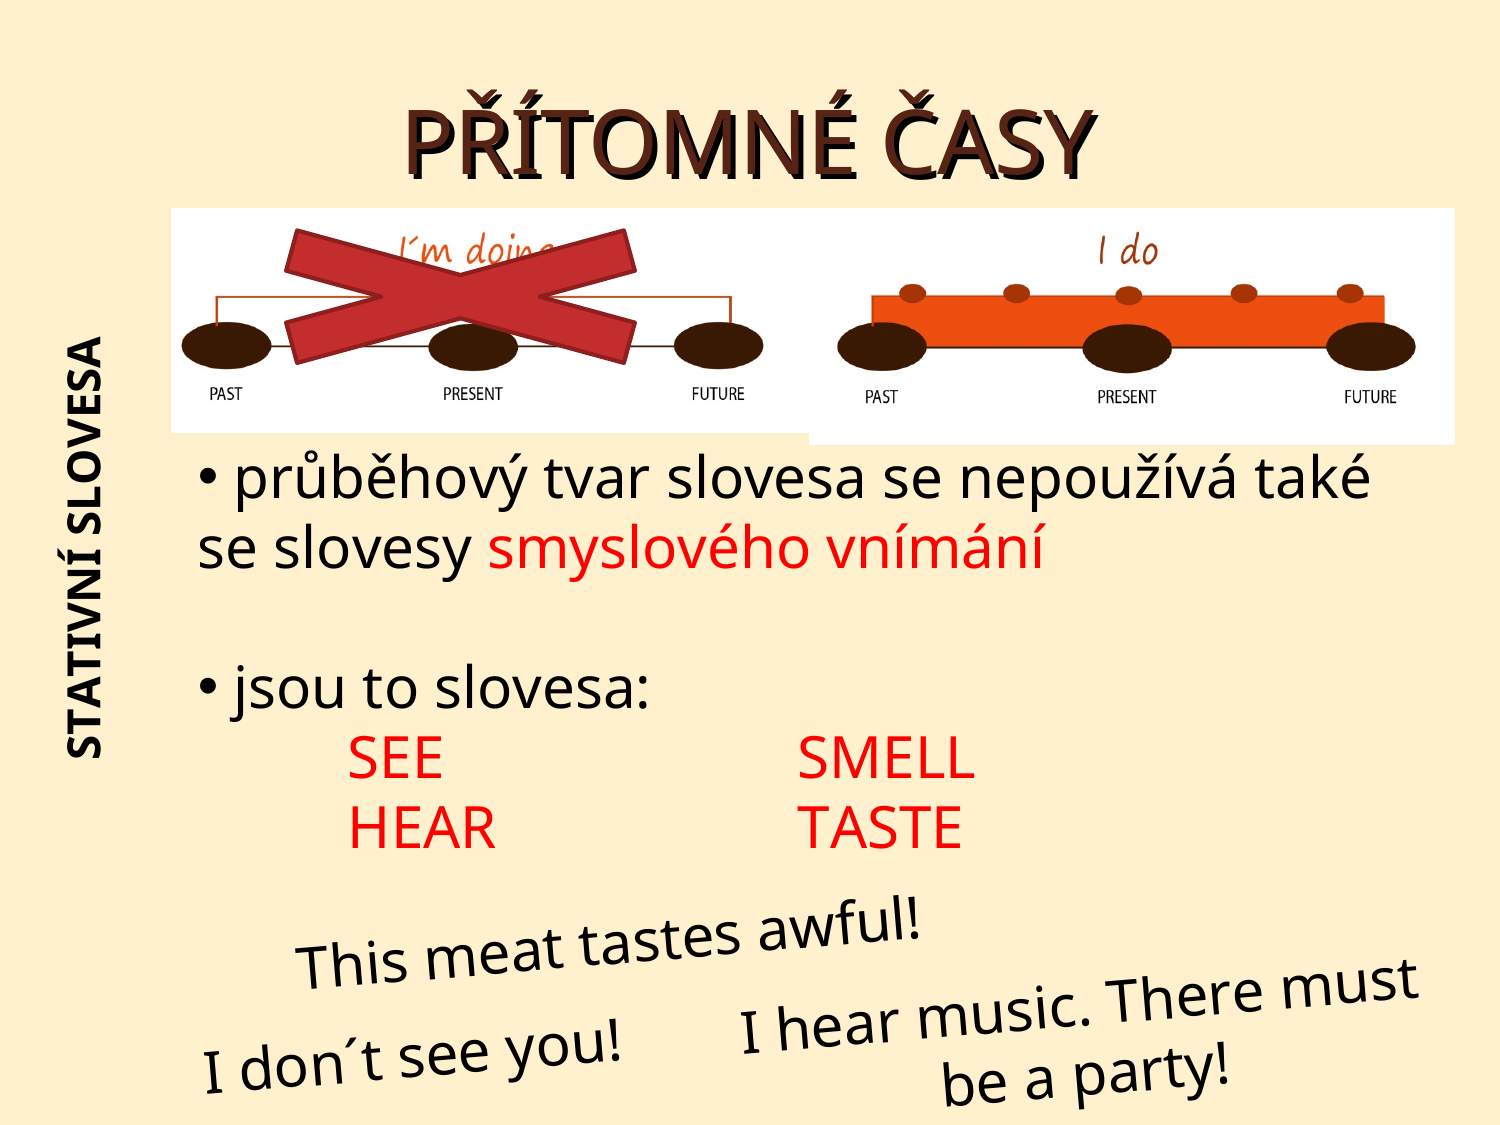

# PŘÍTOMNÉ ČASY
 průběhový tvar slovesa se nepoužívá také se slovesy smyslového vnímání
 jsou to slovesa:
	SEE			SMELL
	HEAR			TASTE
STATIVNÍ SLOVESA
This meat tastes awful!
I hear music. There must be a party!
I don´t see you!